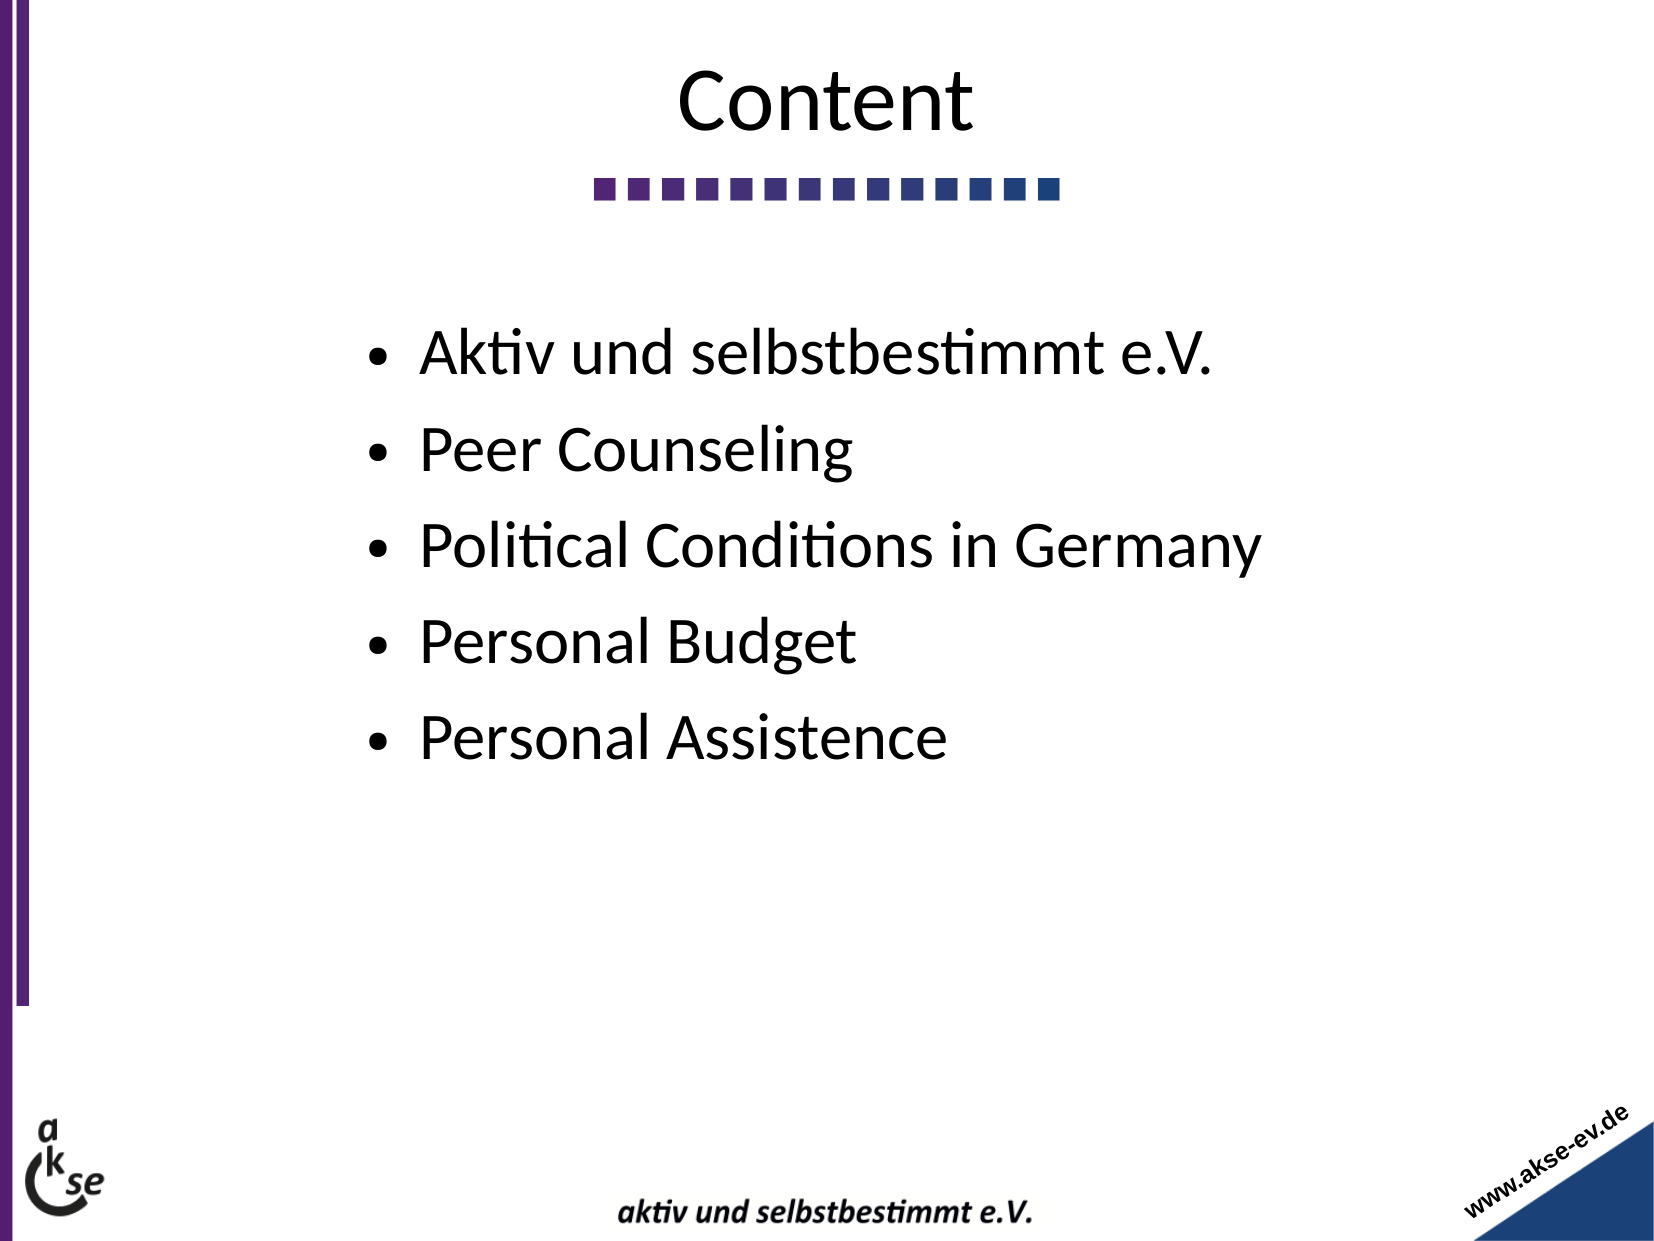

# Content
Aktiv und selbstbestimmt e.V.
Peer Counseling
Political Conditions in Germany
Personal Budget
Personal Assistence